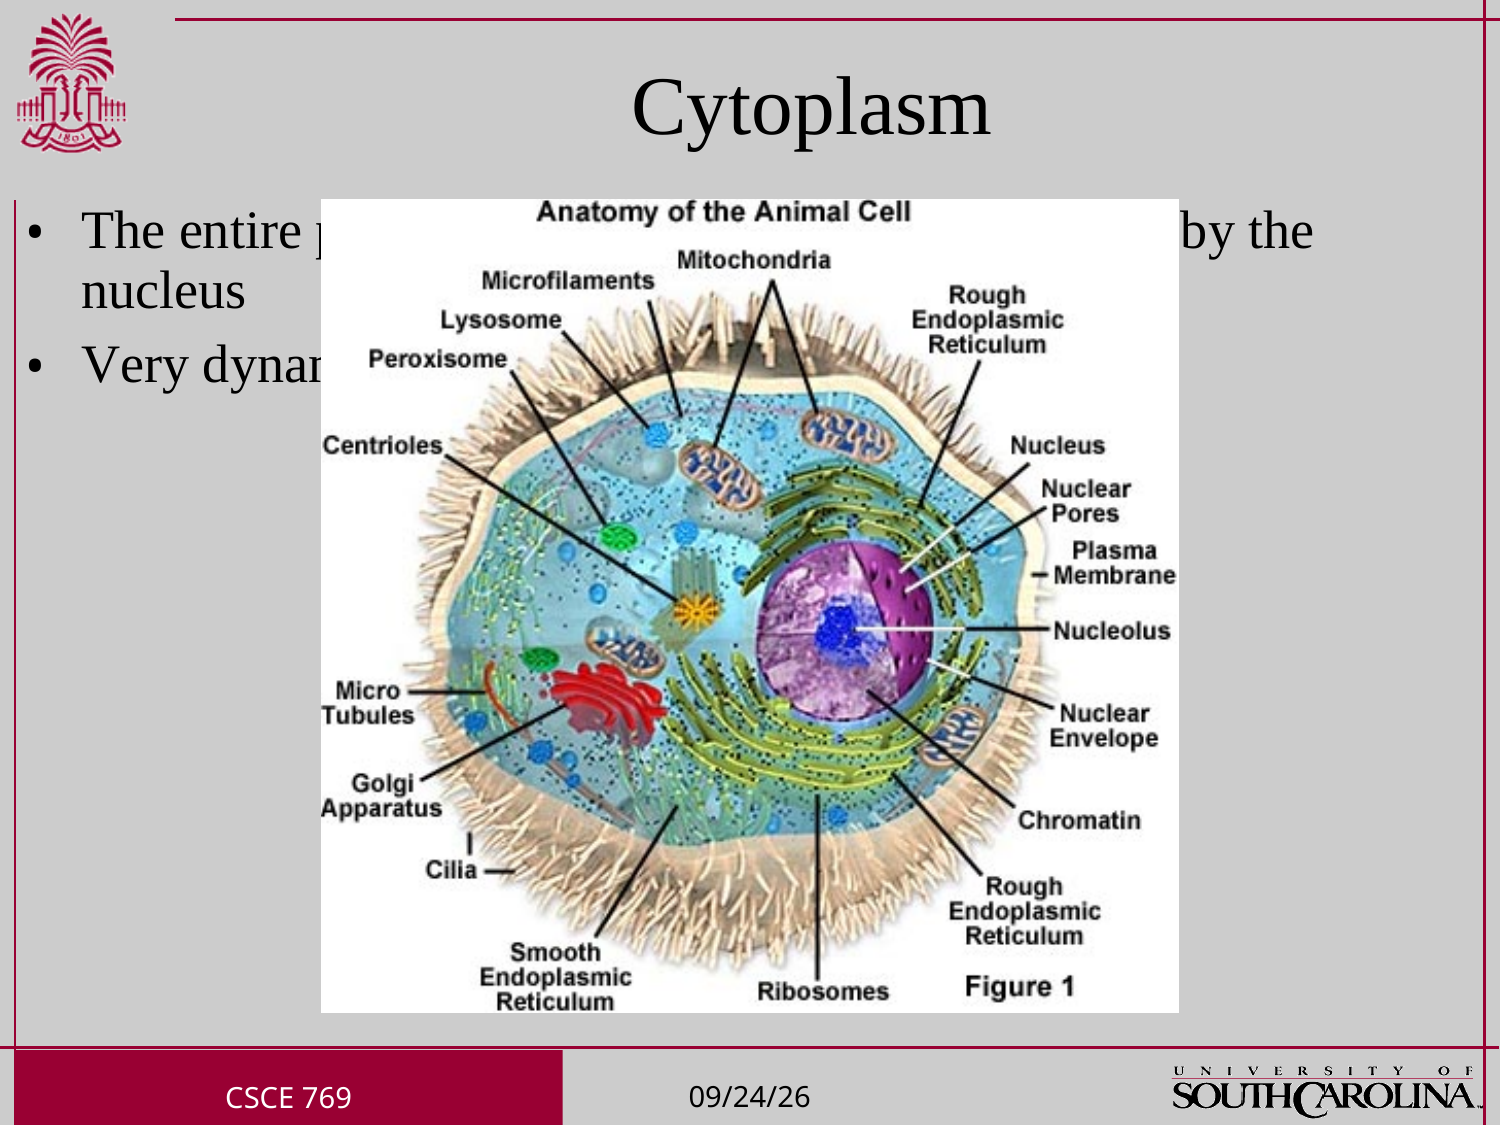

# Cytoplasm
The entire portion of the cell interior not occupied by the nucleus
Very dynamic environment